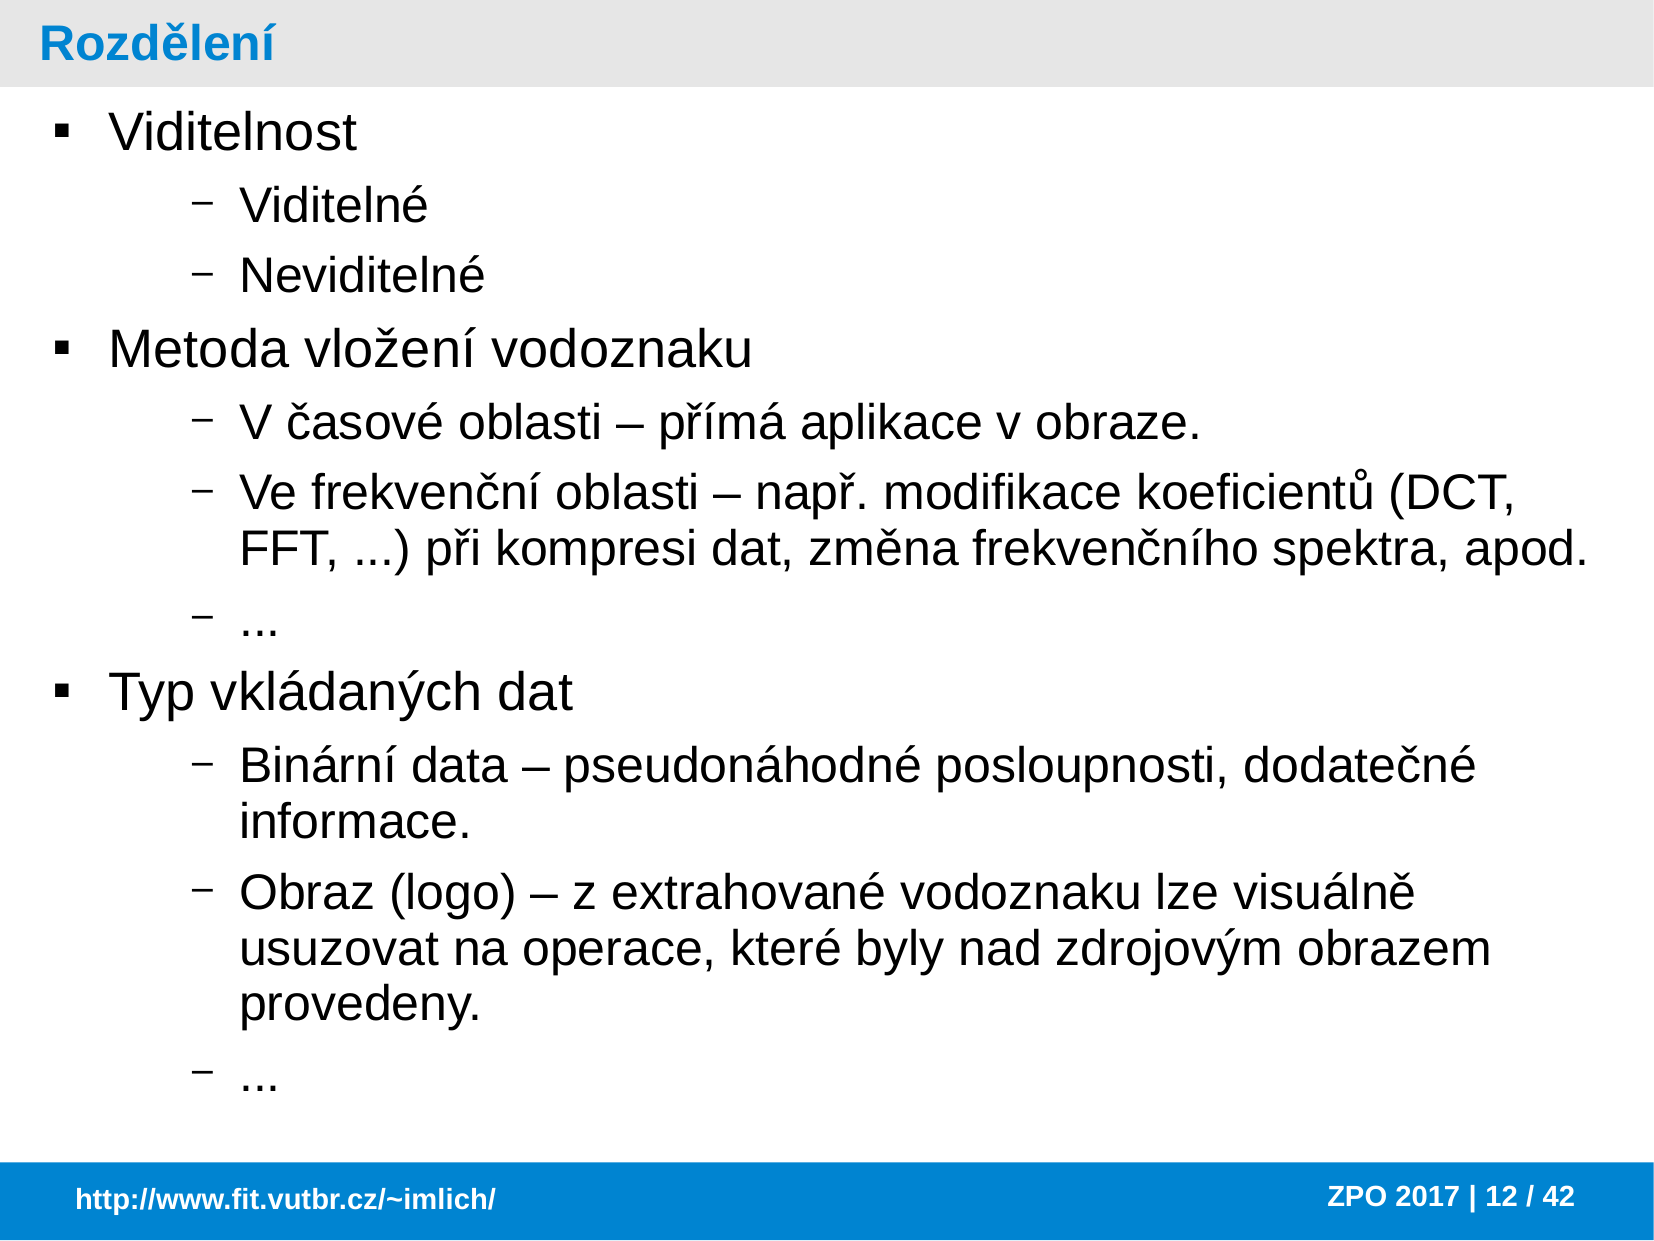

# Rozdělení
Viditelnost
Viditelné
Neviditelné
Metoda vložení vodoznaku
V časové oblasti – přímá aplikace v obraze.
Ve frekvenční oblasti – např. modifikace koeficientů (DCT, FFT, ...) při kompresi dat, změna frekvenčního spektra, apod.
...
Typ vkládaných dat
Binární data – pseudonáhodné posloupnosti, dodatečné informace.
Obraz (logo) – z extrahované vodoznaku lze visuálně usuzovat na operace, které byly nad zdrojovým obrazem provedeny.
...